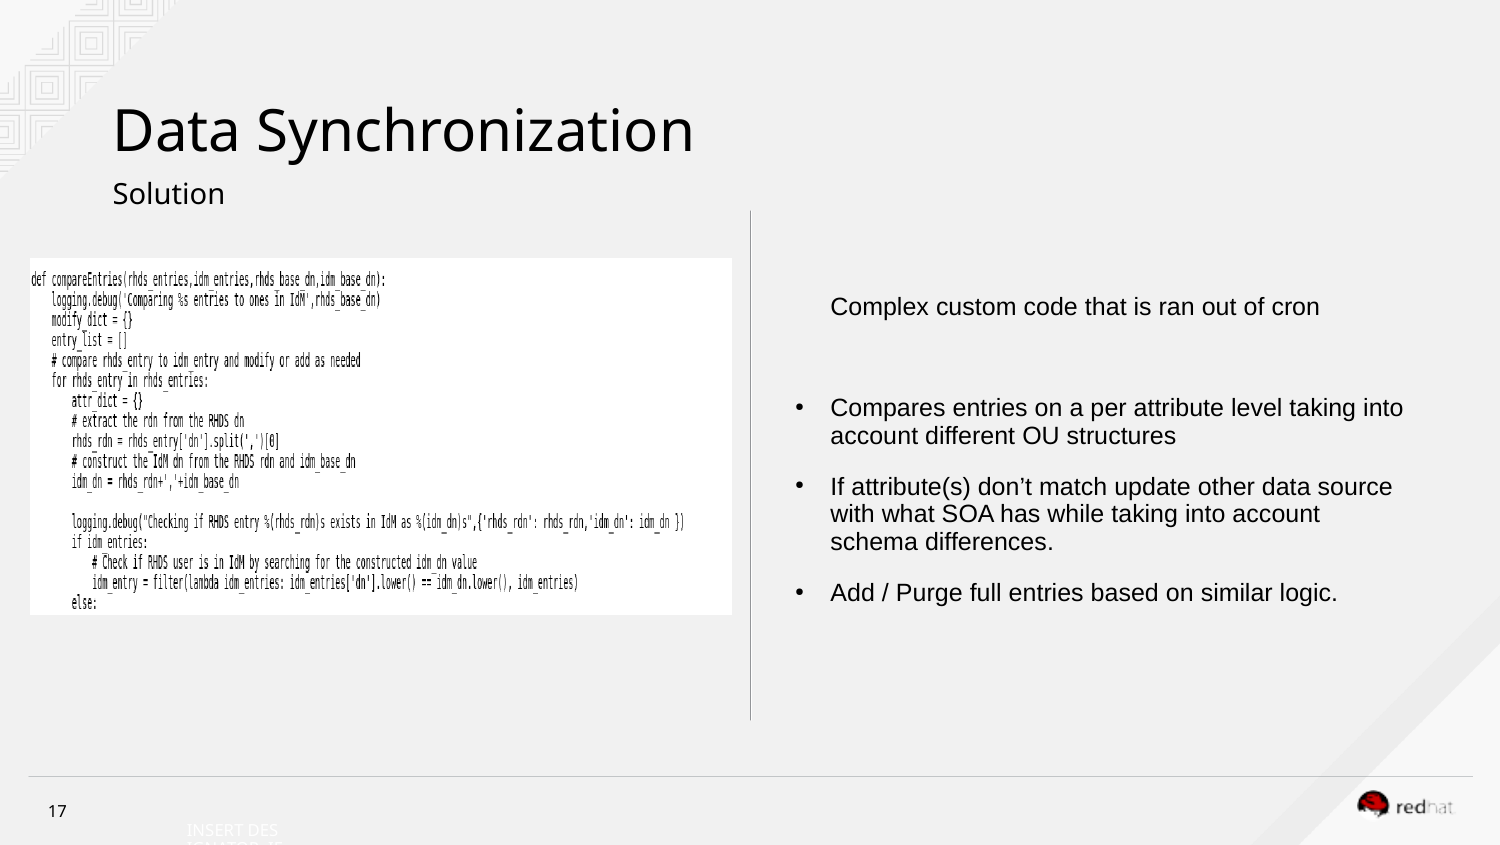

# Data Synchronization
Solution
Complex custom code that is ran out of cron
Compares entries on a per attribute level taking into account different OU structures
If attribute(s) don’t match update other data source with what SOA has while taking into account schema differences.
Add / Purge full entries based on similar logic.
17